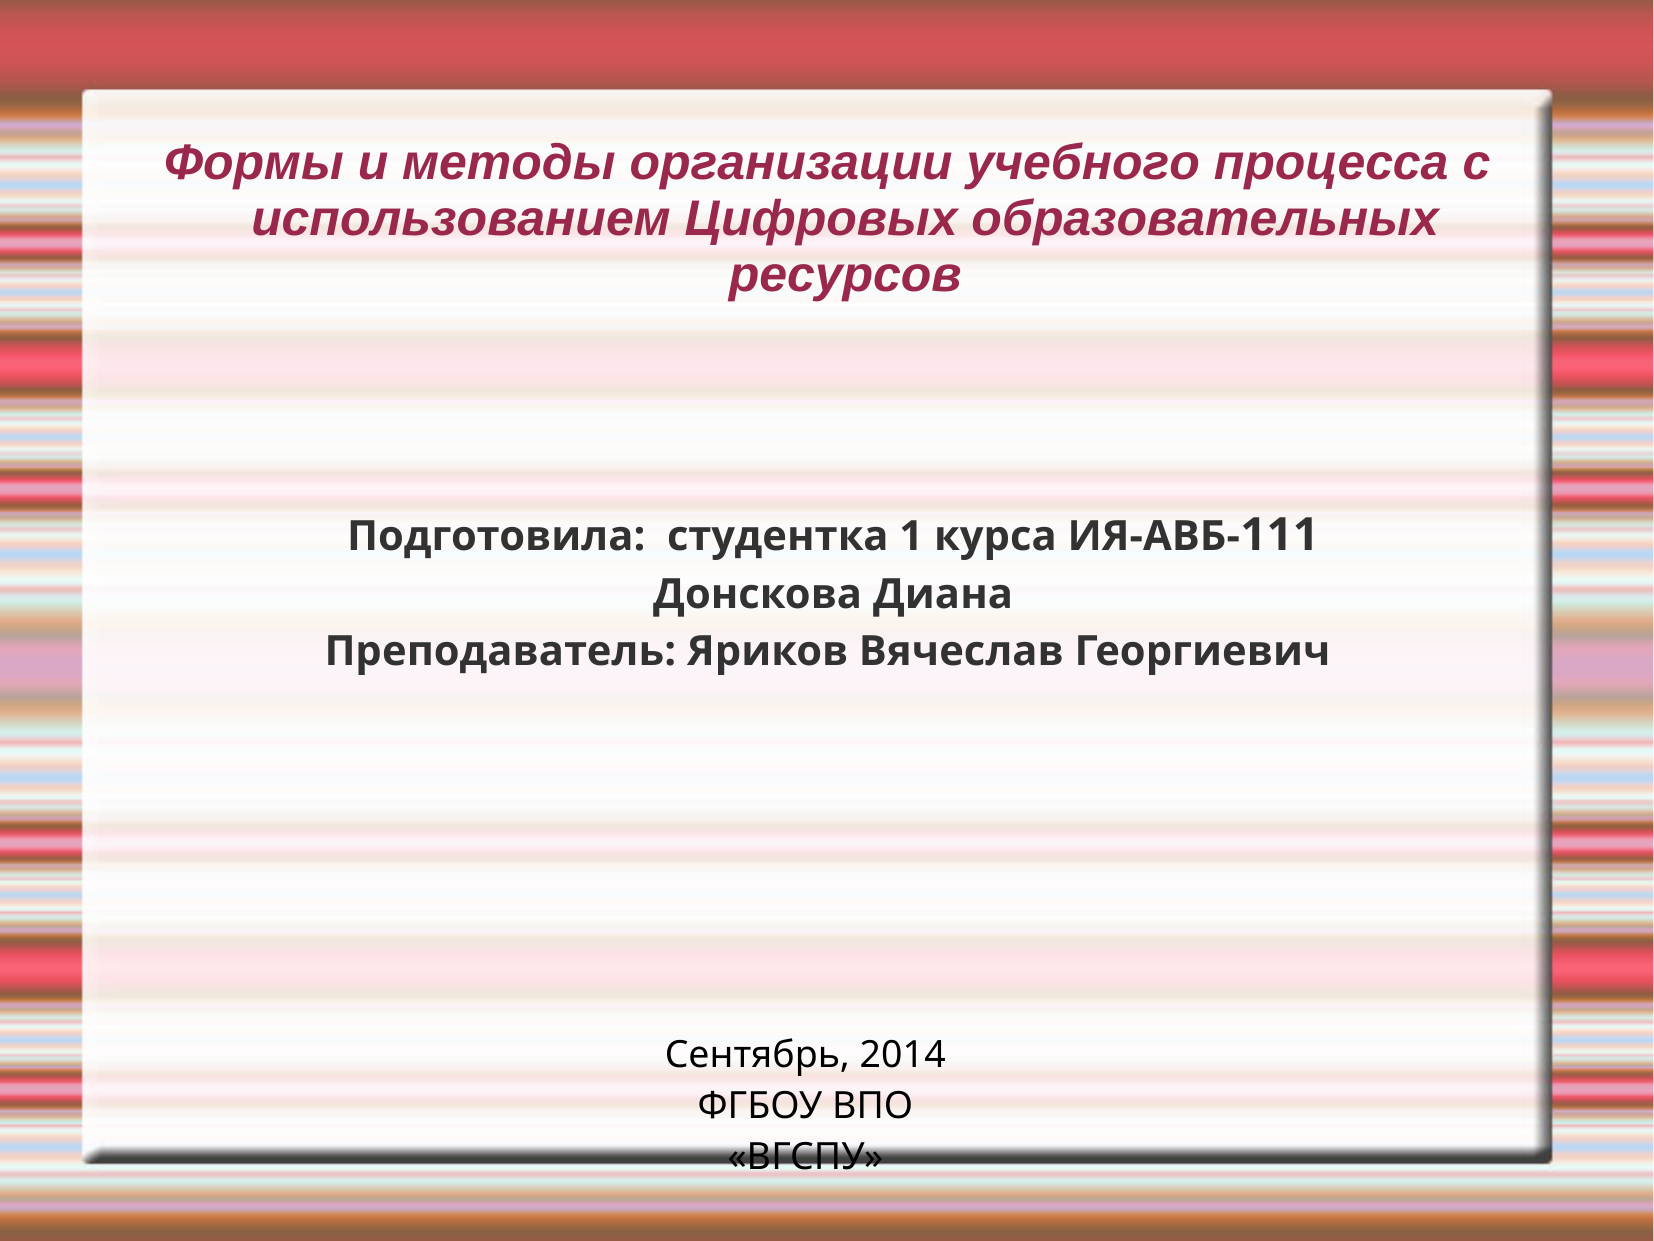

# Формы и методы организации учебного процесса с использованием Цифровых образовательных ресурсов
Подготовила: студентка 1 курса ИЯ-АВБ-111
Донскова Диана
Преподаватель: Яриков Вячеслав Георгиевич
Сентябрь, 2014
ФГБОУ ВПО «ВГСПУ»